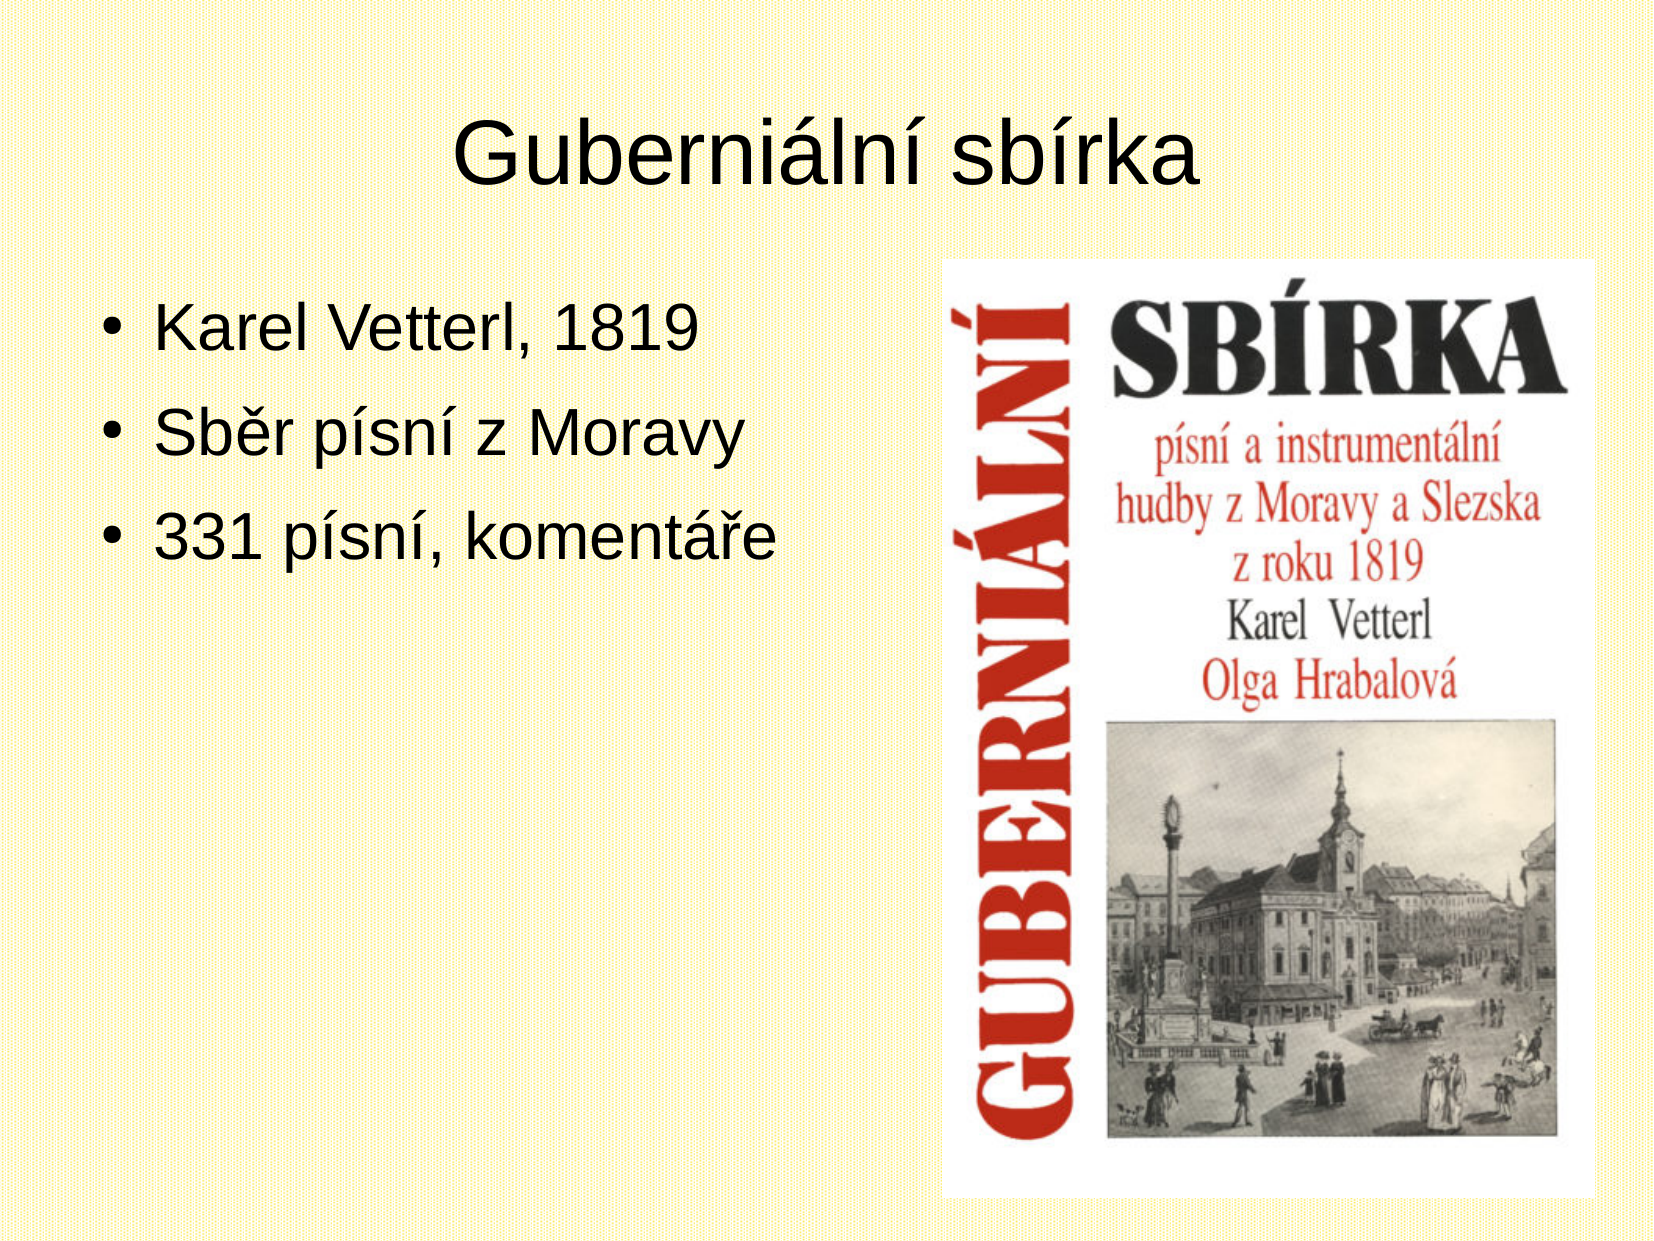

# Guberniální sbírka
Karel Vetterl, 1819
Sběr písní z Moravy
331 písní, komentáře